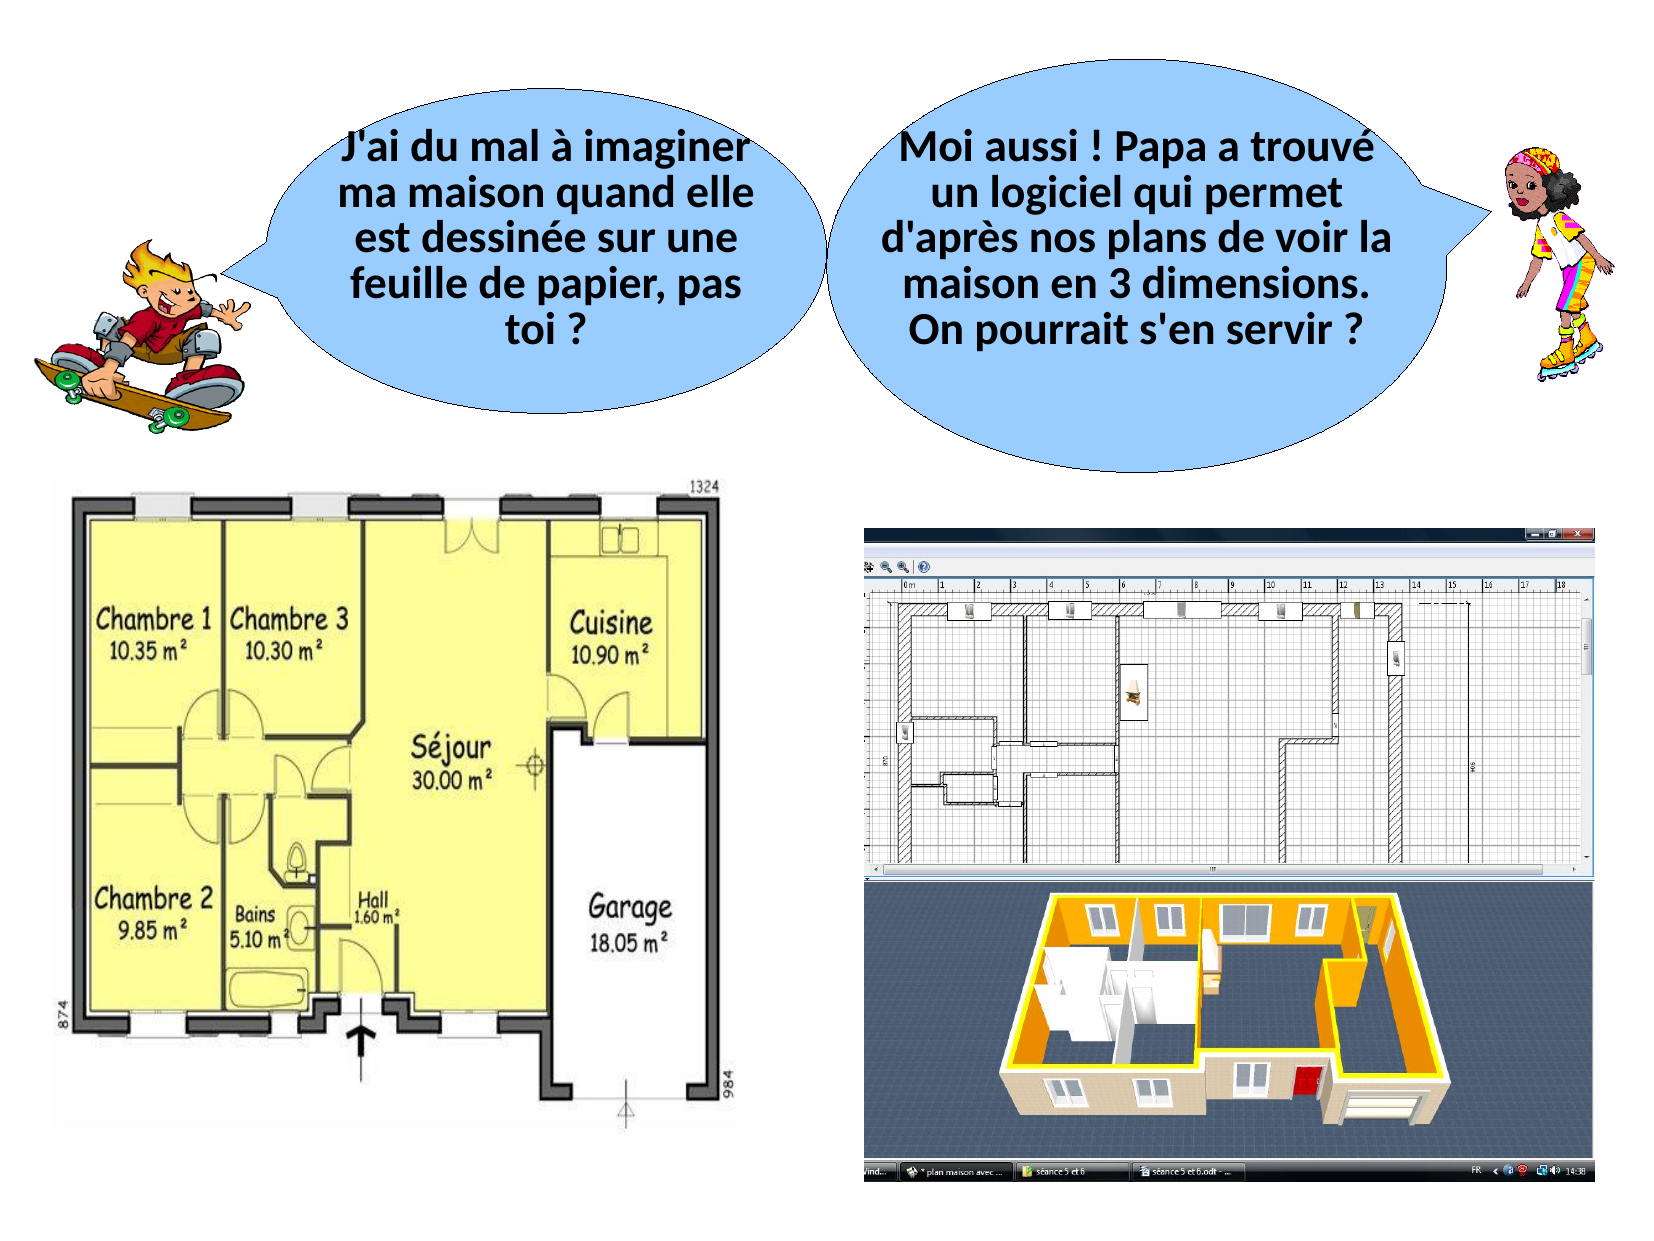

J'ai du mal à imaginer ma maison quand elle est dessinée sur une feuille de papier, pas toi ?
Moi aussi ! Papa a trouvé un logiciel qui permet d'après nos plans de voir la maison en 3 dimensions. On pourrait s'en servir ?